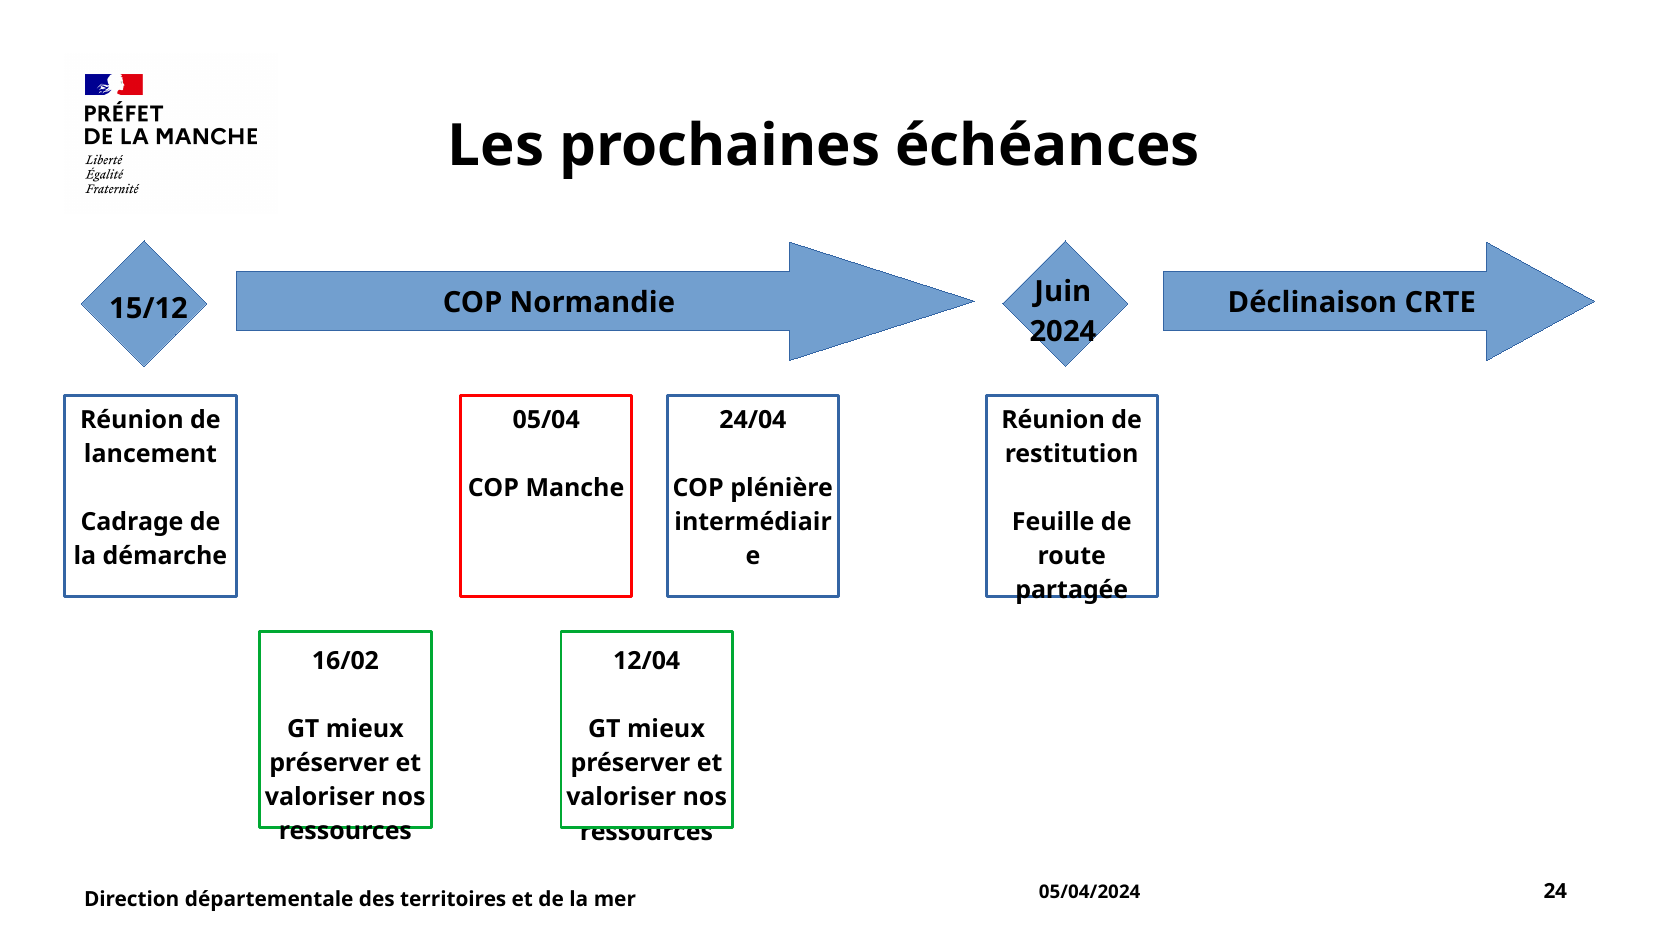

# Les prochaines échéances
COP Normandie
Déclinaison CRTE
Juin 2024
15/12
Réunion de lancement
Cadrage de la démarche
05/04
COP Manche
24/04
COP plénière intermédiaire
Réunion de restitution
Feuille de route partagée
16/02
GT mieux préserver et valoriser nos ressources
12/04
GT mieux préserver et valoriser nos ressources
24